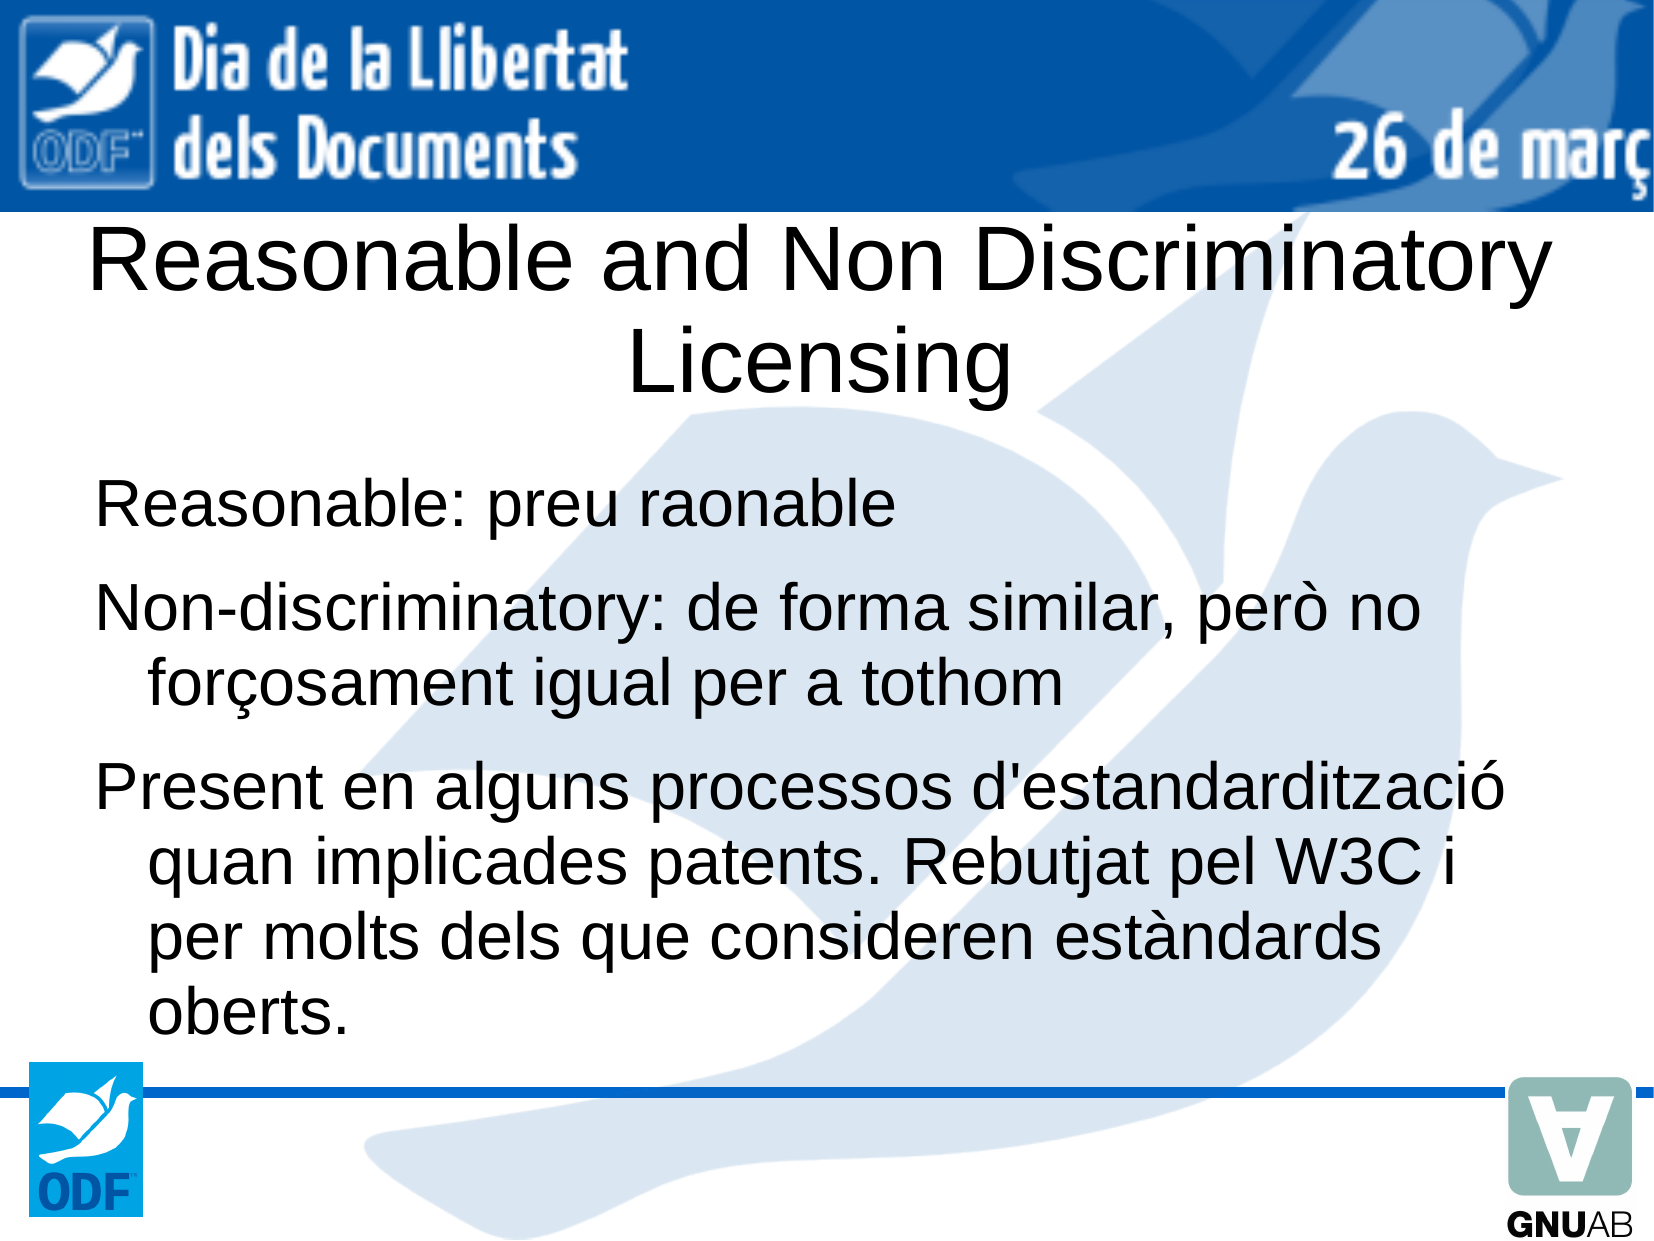

# Reasonable and Non Discriminatory Licensing
Reasonable: preu raonable
Non-discriminatory: de forma similar, però no forçosament igual per a tothom
Present en alguns processos d'estandardització quan implicades patents. Rebutjat pel W3C i per molts dels que consideren estàndards oberts.